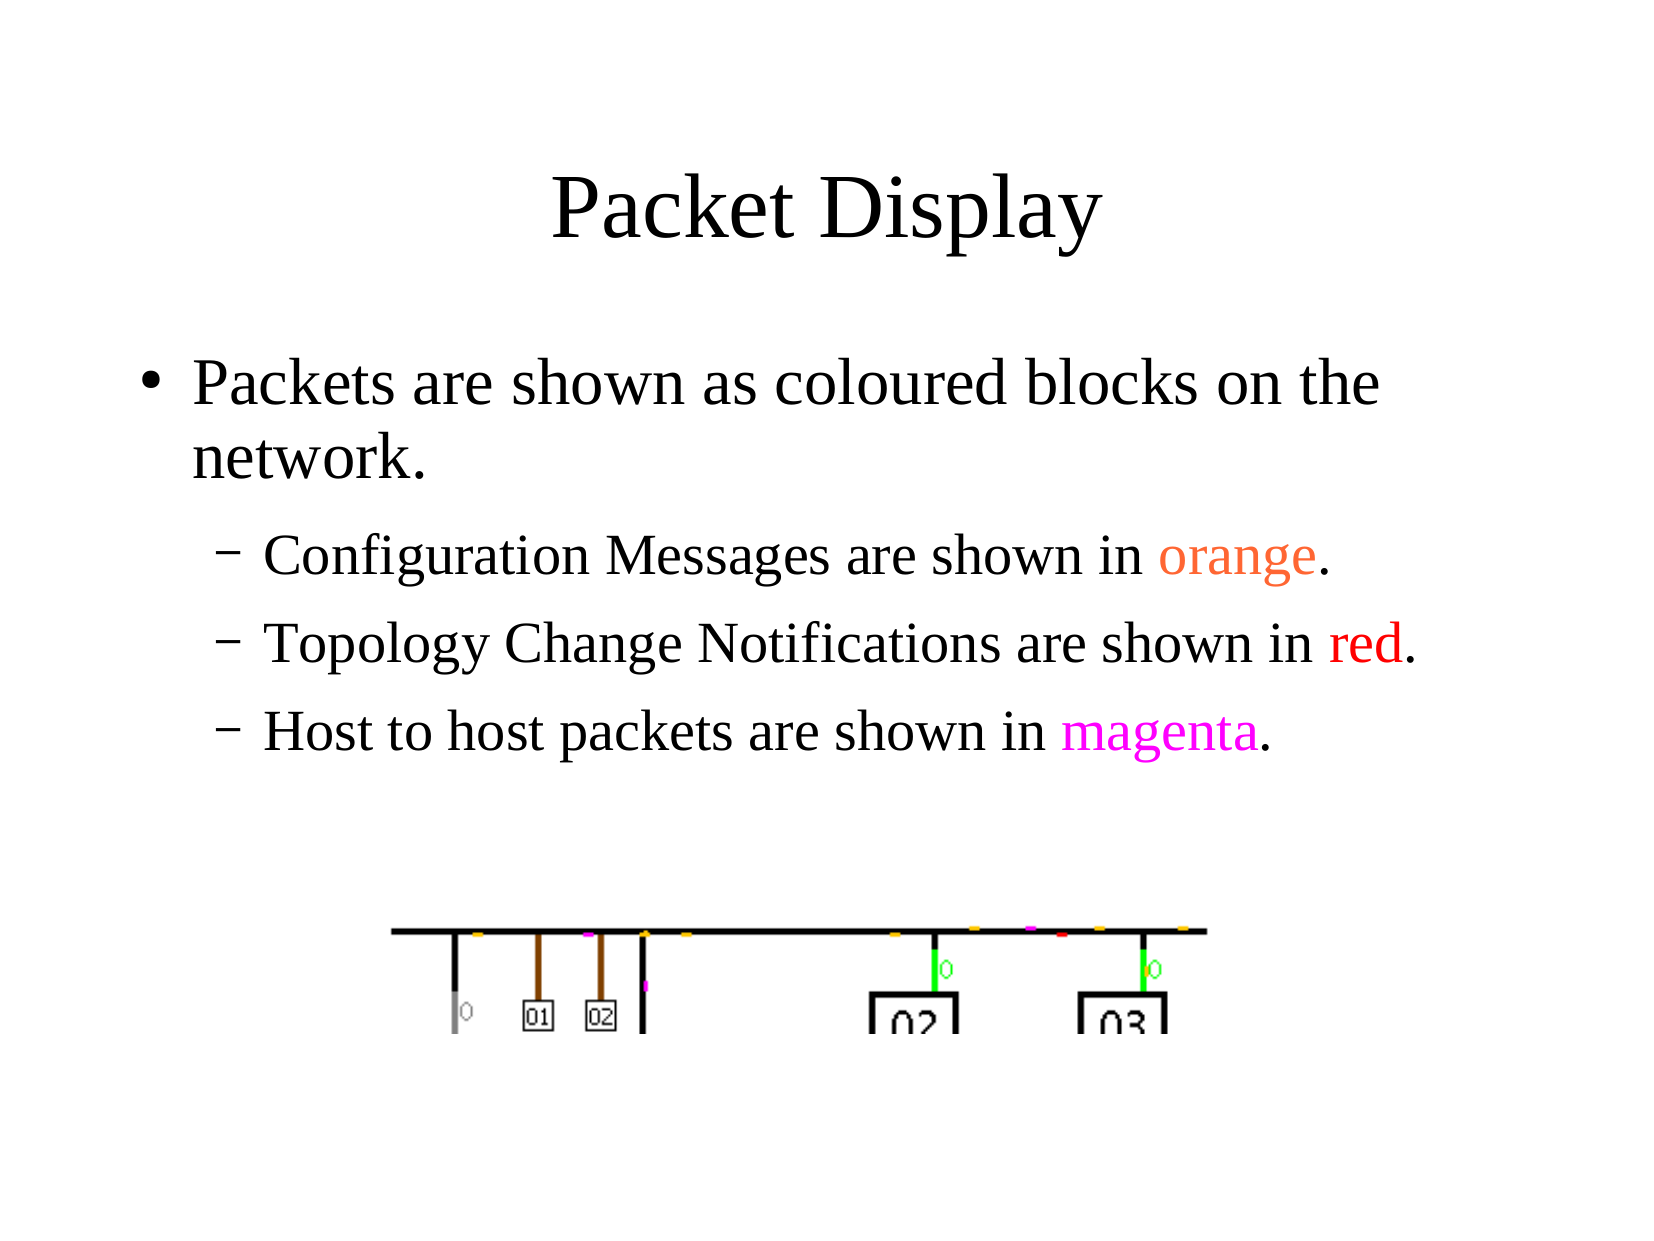

# Packet Display
Packets are shown as coloured blocks on the network.
Configuration Messages are shown in orange.
Topology Change Notifications are shown in red.
Host to host packets are shown in magenta.